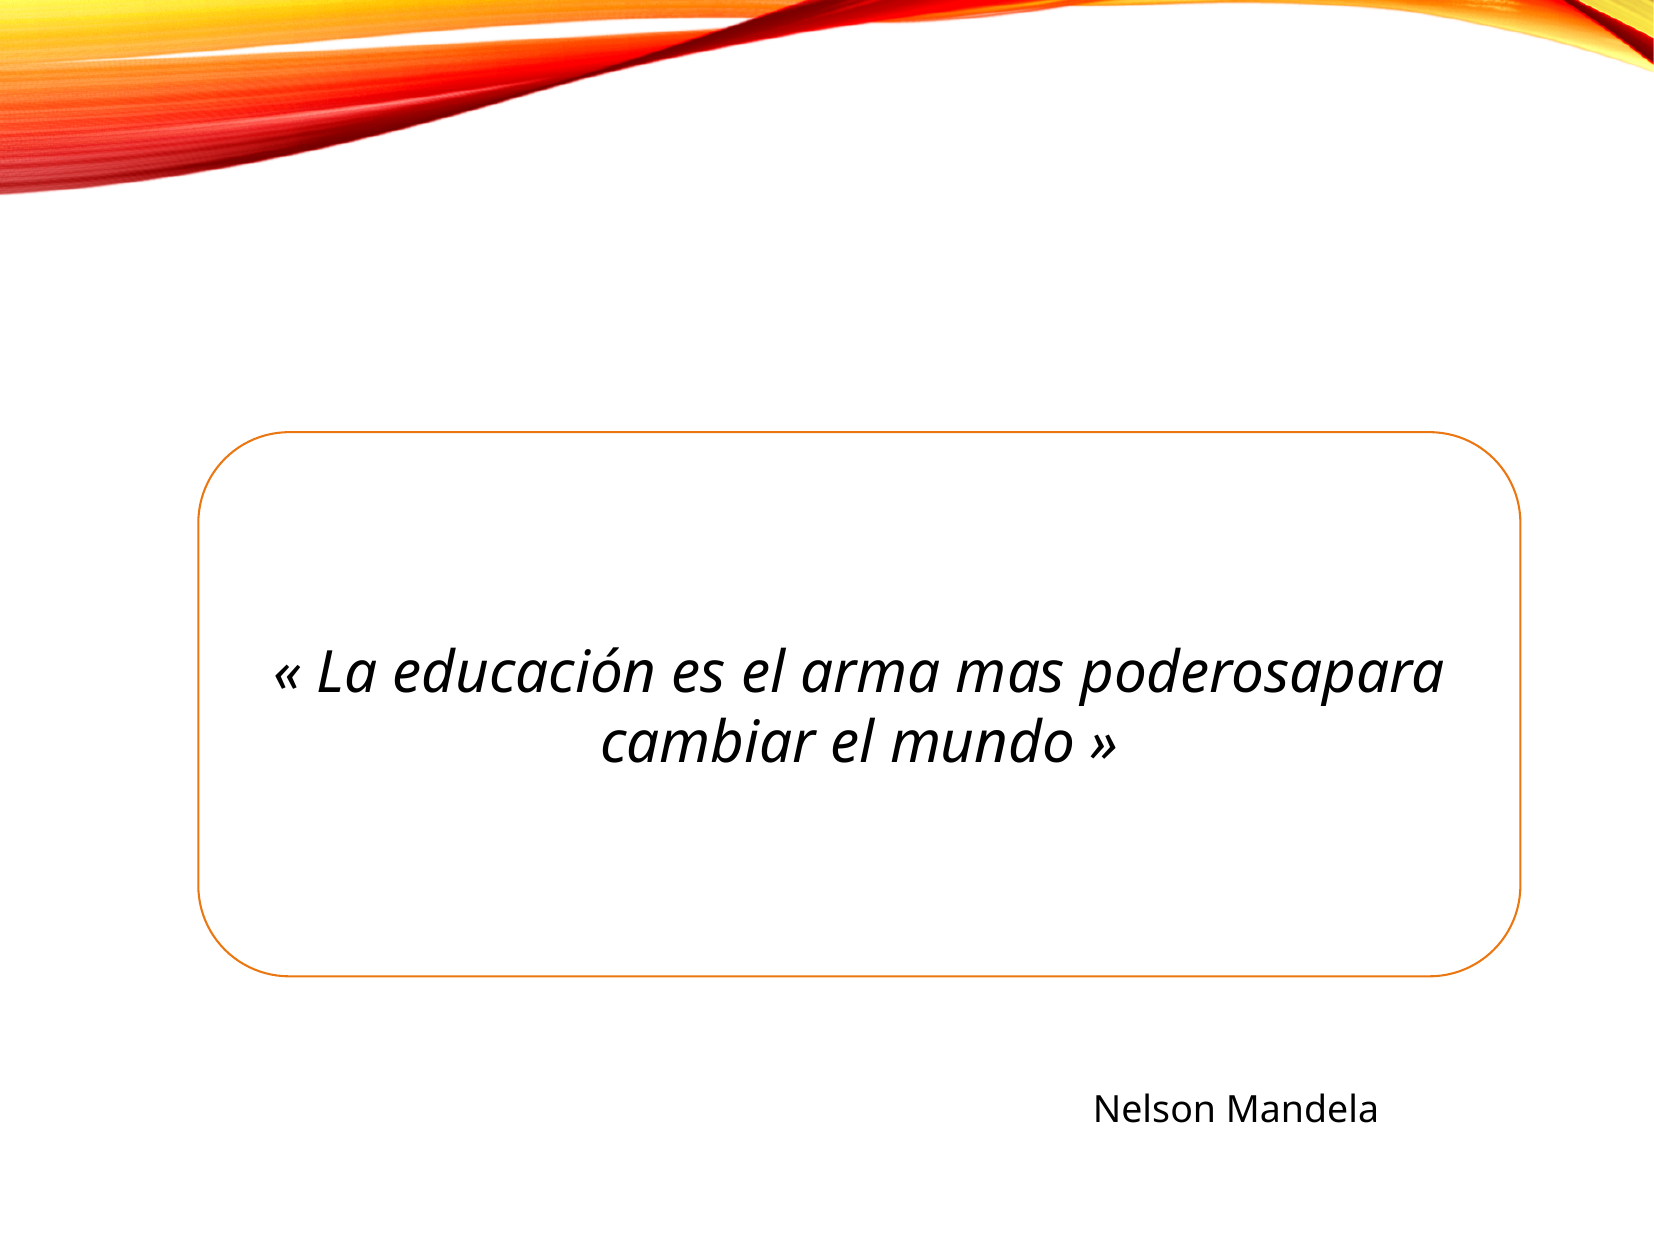

« La educación es el arma mas poderosapara cambiar el mundo »
Nelson Mandela